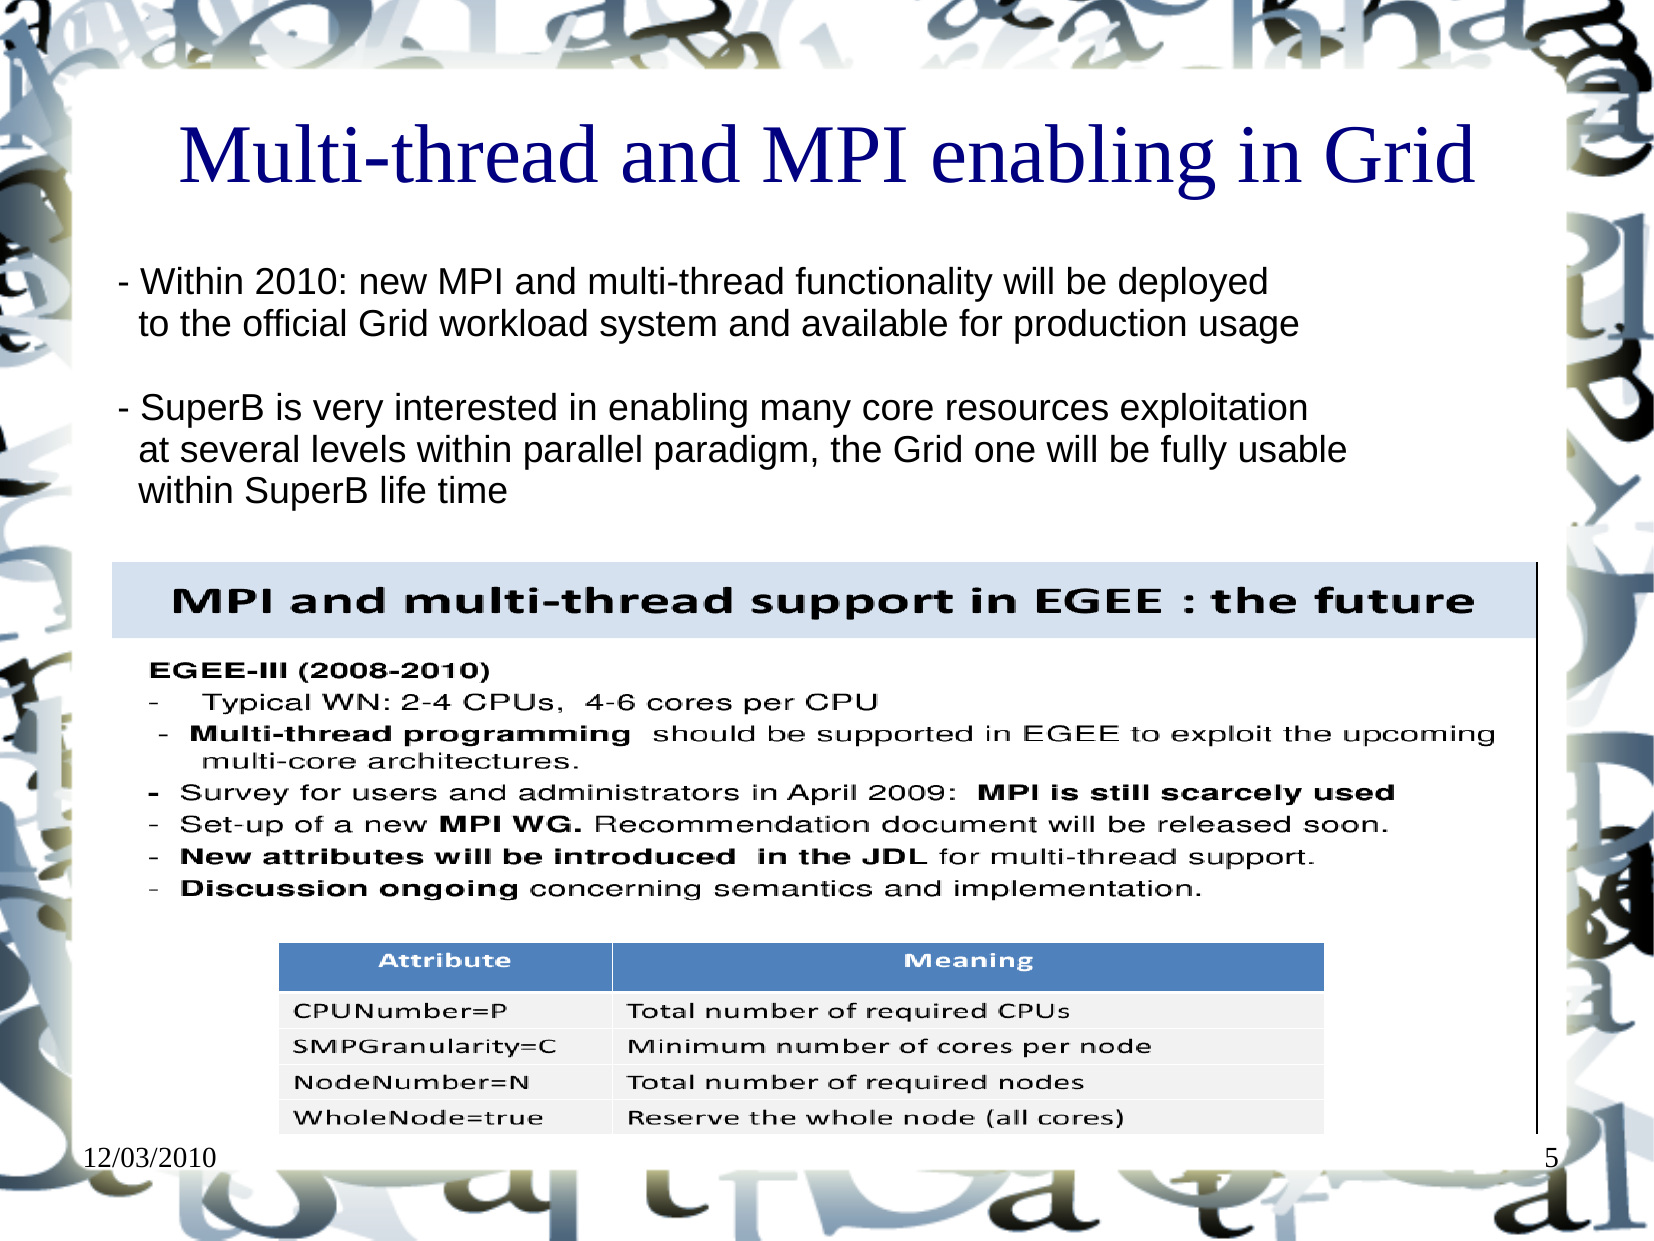

Multi-thread and MPI enabling in Grid
- Within 2010: new MPI and multi-thread functionality will be deployed
 to the official Grid workload system and available for production usage
- SuperB is very interested in enabling many core resources exploitation
 at several levels within parallel paradigm, the Grid one will be fully usable
 within SuperB life time
12/03/2010
5